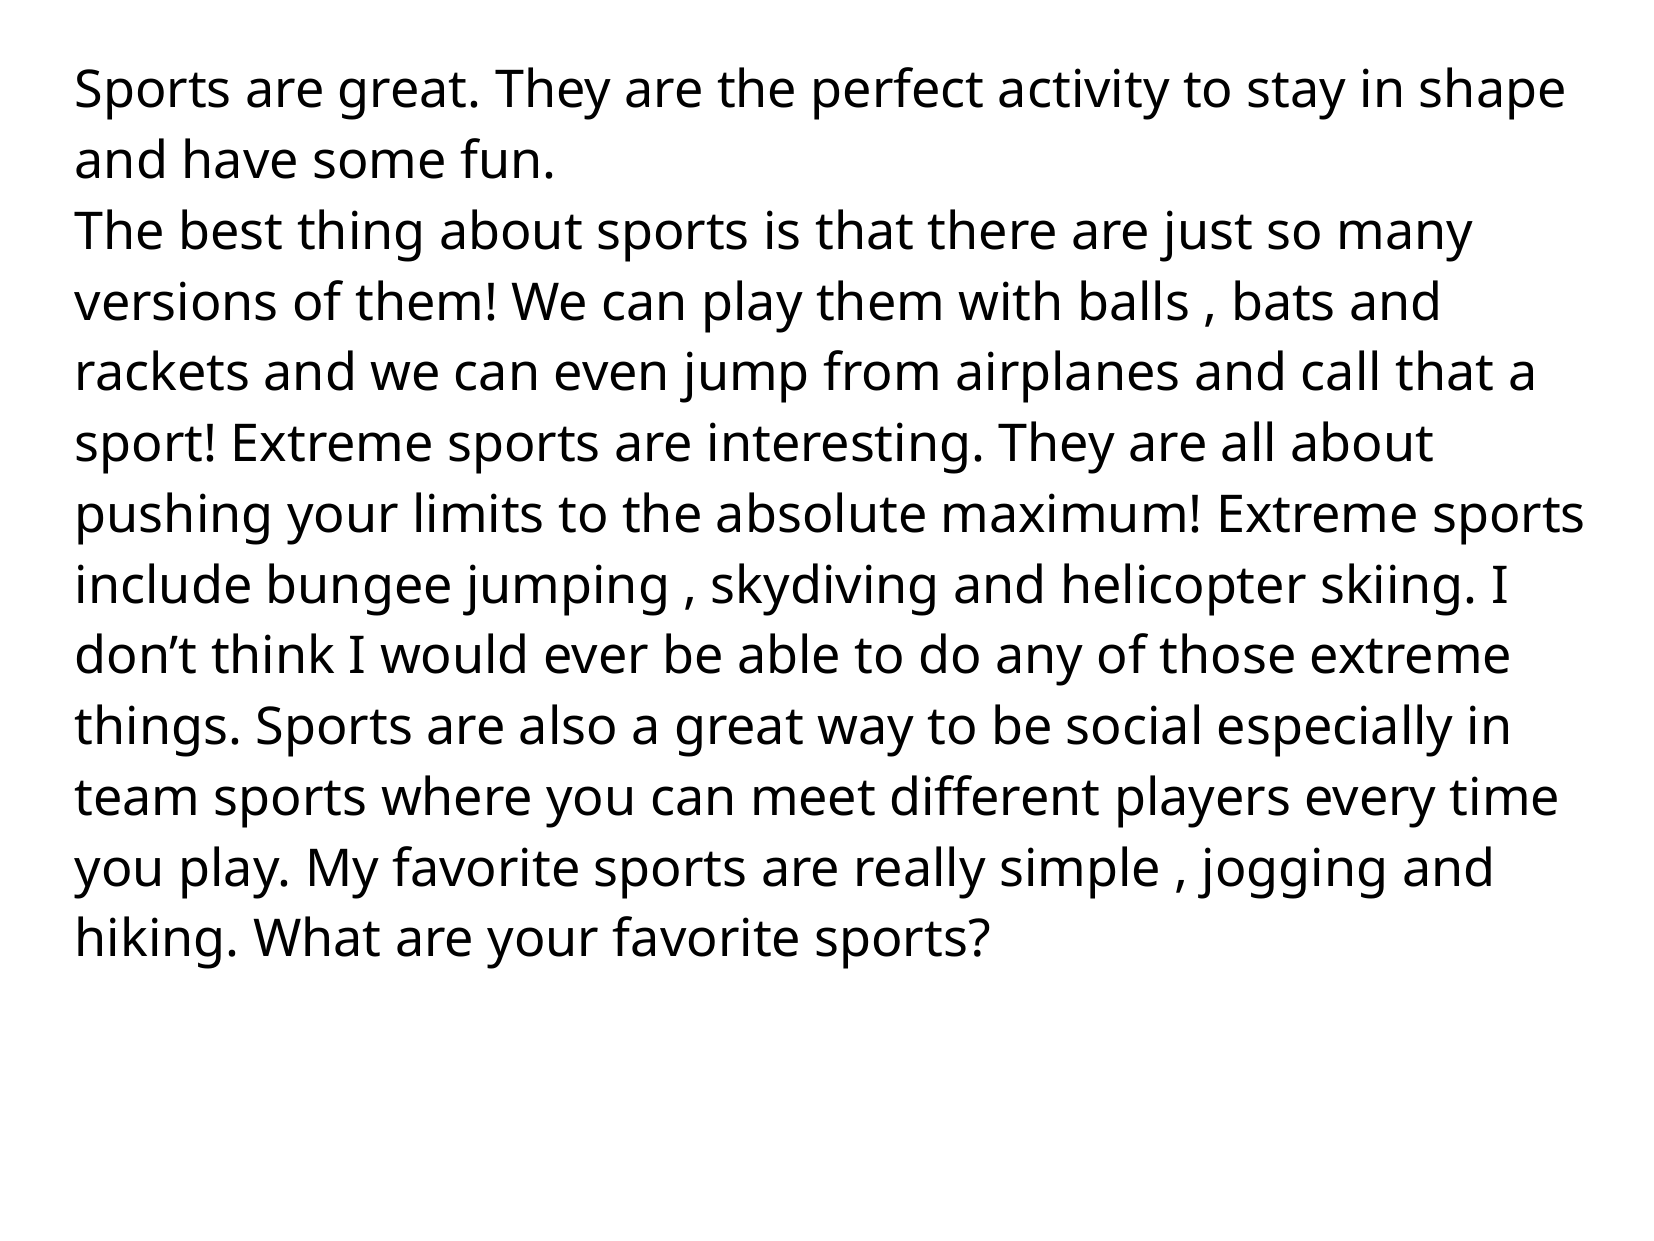

Sports are great. They are the perfect activity to stay in shape and have some fun.
The best thing about sports is that there are just so many versions of them! We can play them with balls , bats and rackets and we can even jump from airplanes and call that a sport! Extreme sports are interesting. They are all about pushing your limits to the absolute maximum! Extreme sports include bungee jumping , skydiving and helicopter skiing. I don’t think I would ever be able to do any of those extreme things. Sports are also a great way to be social especially in team sports where you can meet different players every time you play. My favorite sports are really simple , jogging and hiking. What are your favorite sports?
5